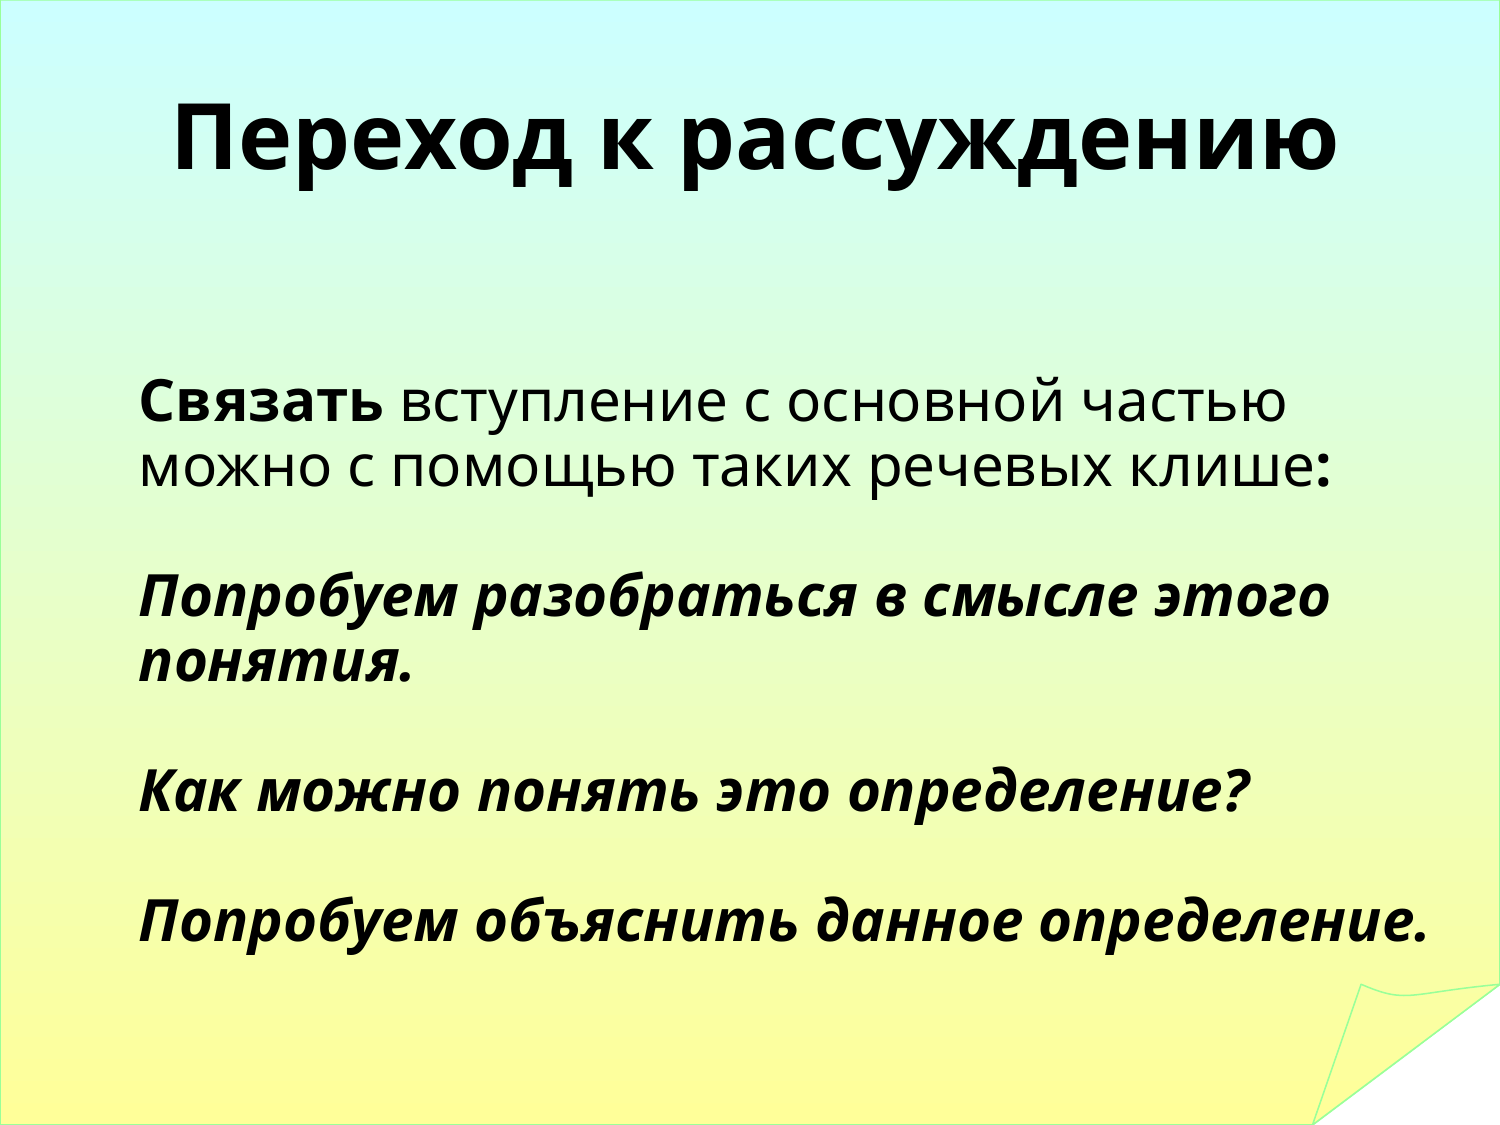

Переход к рассуждению
Связать вступление с основной частью можно с помощью таких речевых клише:
Попробуем разобраться в смысле этого понятия.
Как можно понять это определение?
Попробуем объяснить данное определение.